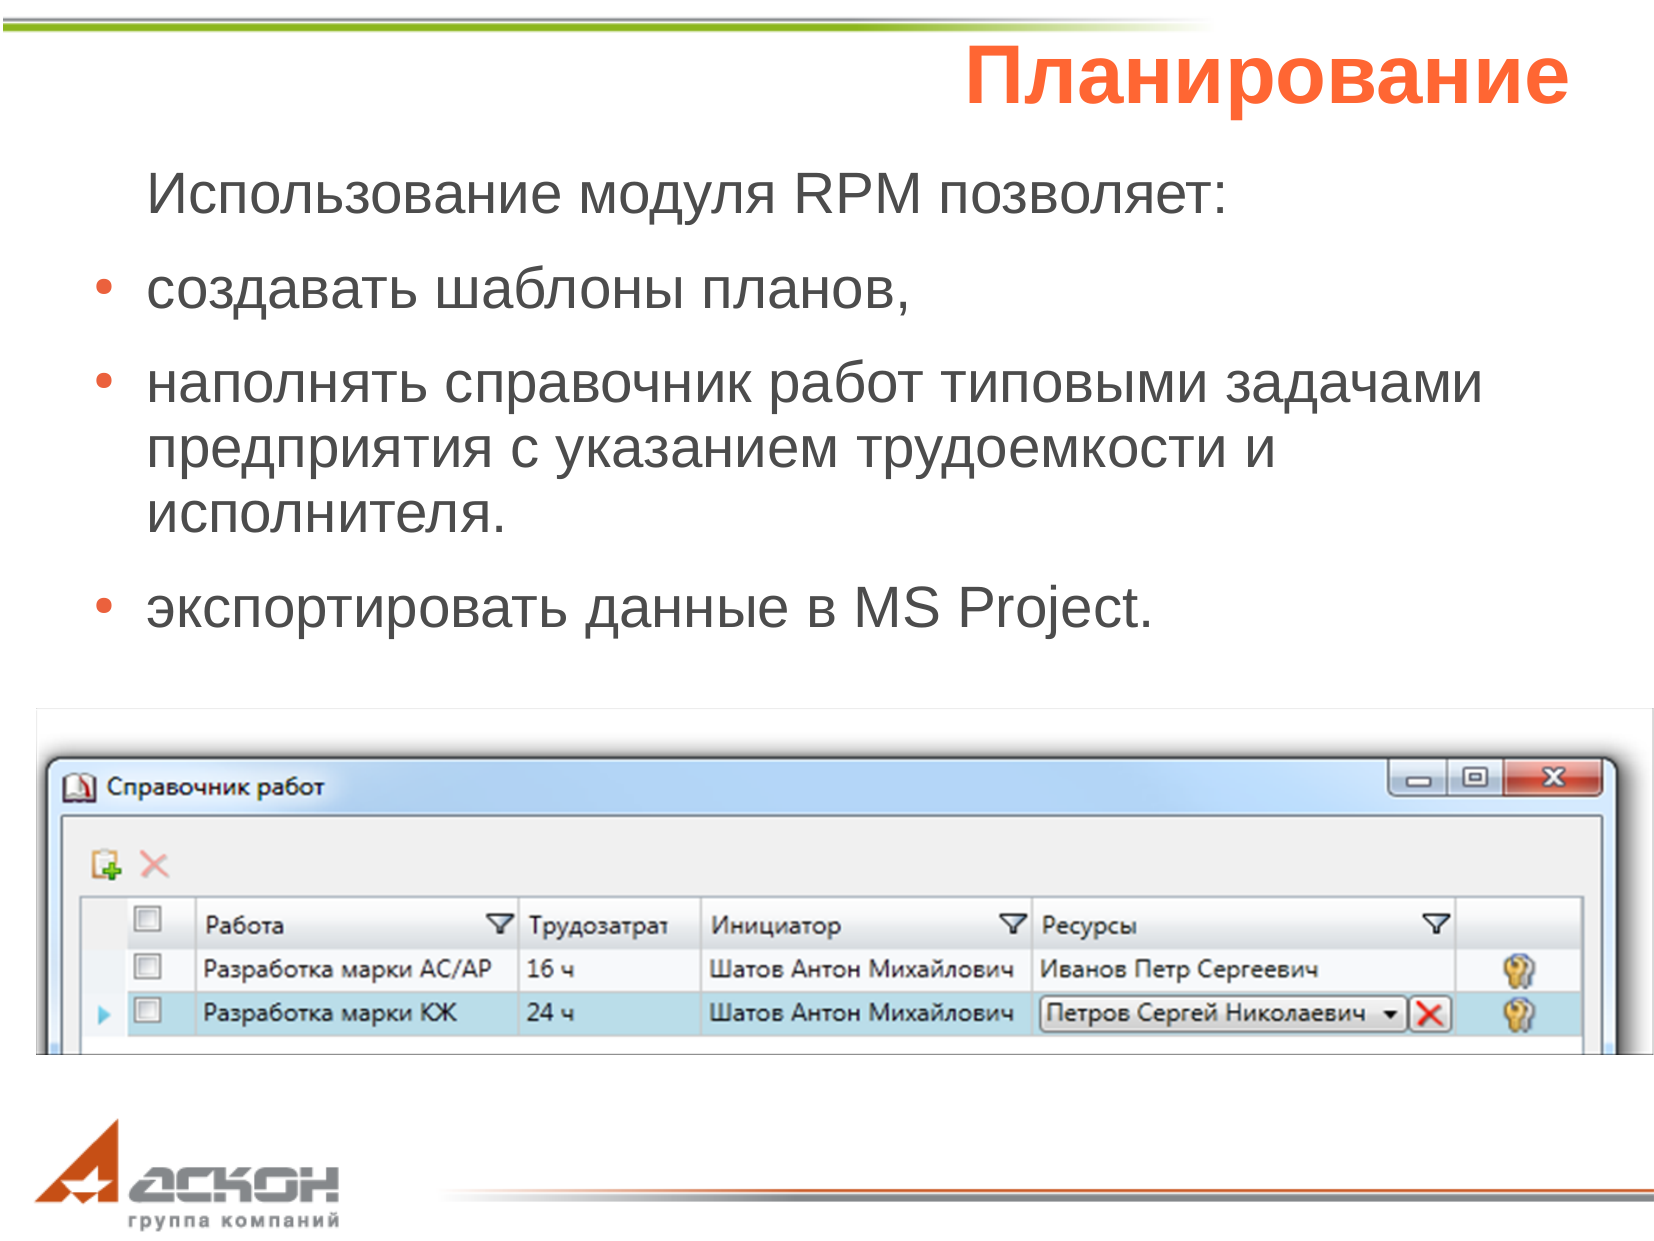

# Планирование
Использование модуля RPM позволяет:
создавать шаблоны планов,
наполнять справочник работ типовыми задачами 	предприятия с указанием трудоемкости и исполнителя.
экспортировать данные в MS Project.